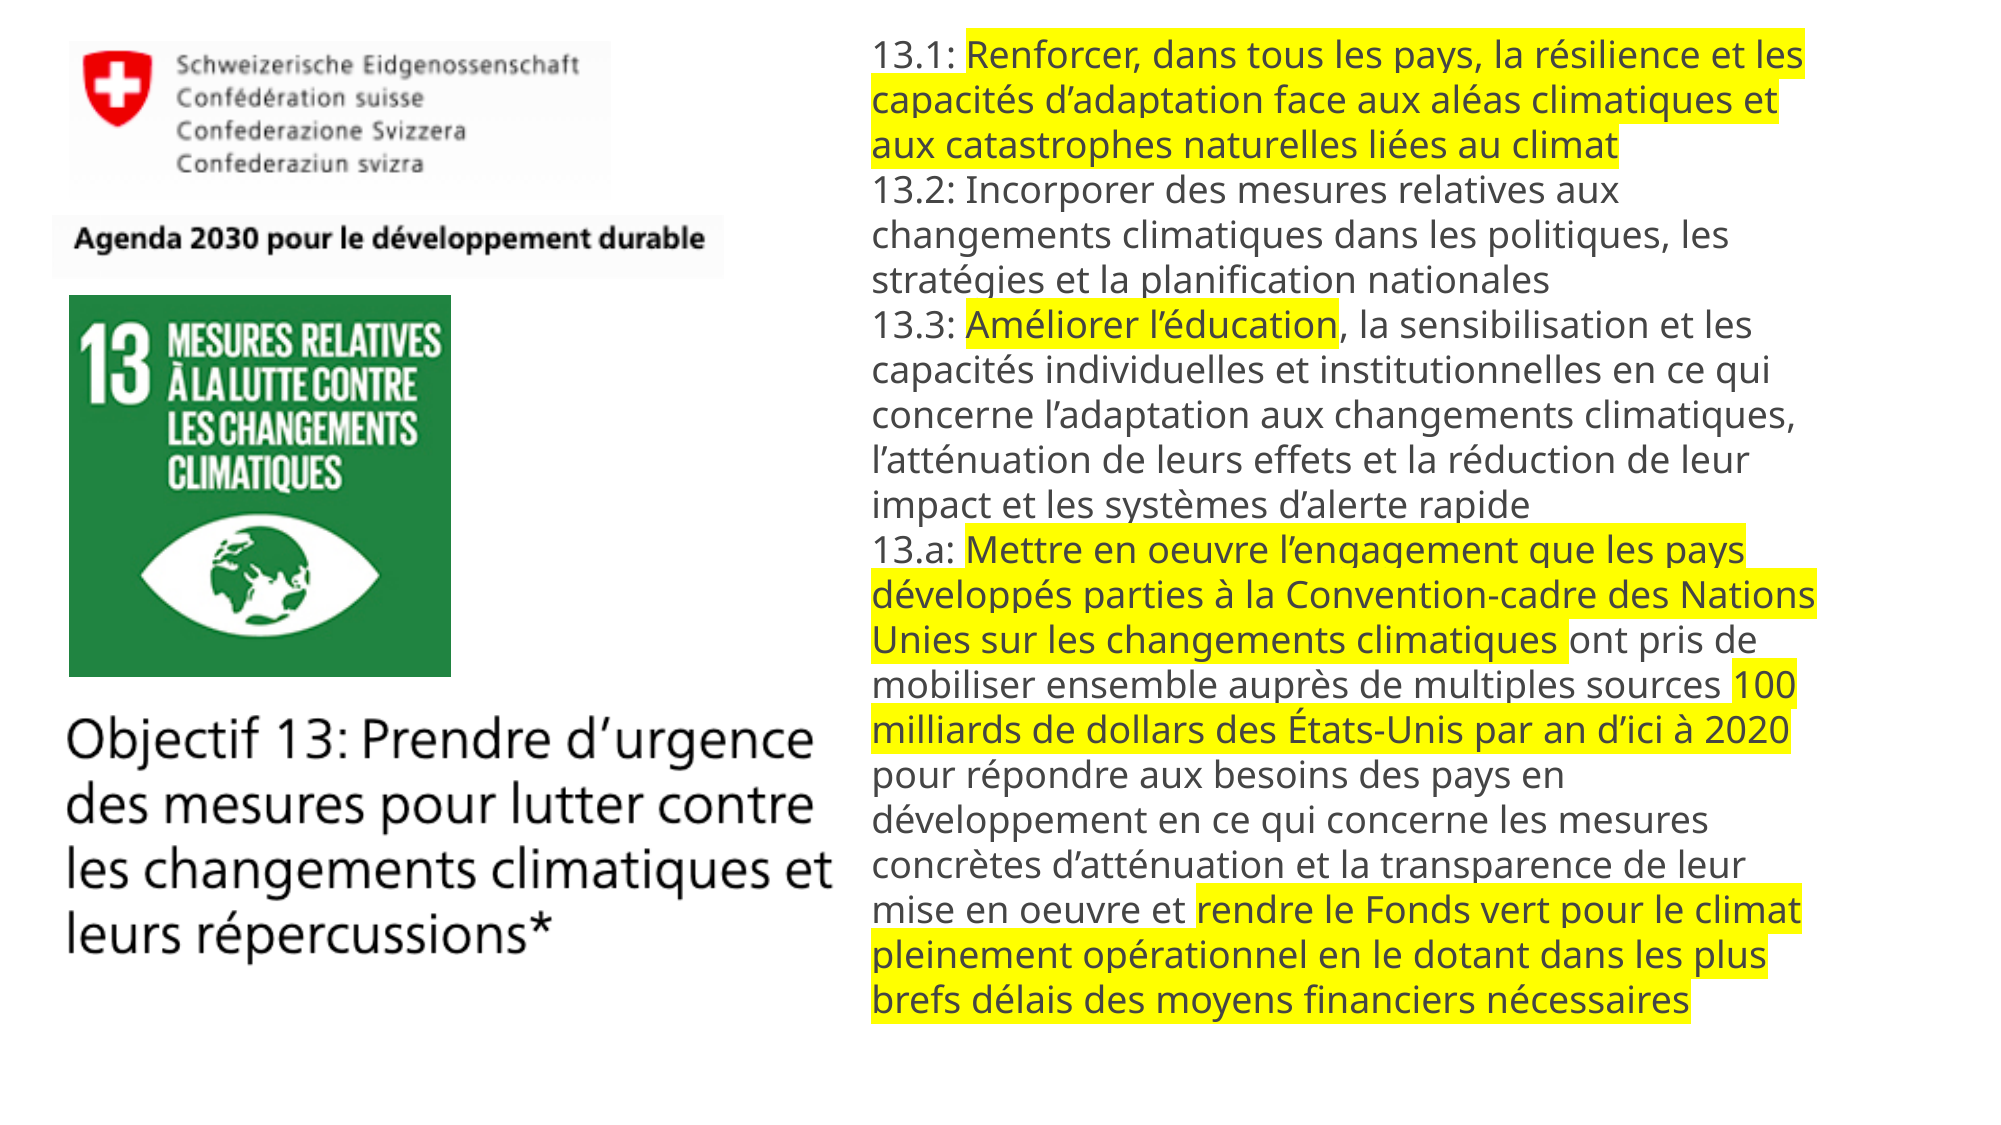

13.1: Renforcer, dans tous les pays, la résilience et les capacités d’adaptation face aux aléas climatiques et aux catastrophes naturelles liées au climat
13.2: Incorporer des mesures relatives aux changements climatiques dans les politiques, les stratégies et la planification nationales
13.3: Améliorer l’éducation, la sensibilisation et les capacités individuelles et institutionnelles en ce qui concerne l’adaptation aux changements climatiques, l’atténuation de leurs effets et la réduction de leur impact et les systèmes d’alerte rapide
13.a: Mettre en oeuvre l’engagement que les pays développés parties à la Convention-cadre des Nations Unies sur les changements climatiques ont pris de mobiliser ensemble auprès de multiples sources 100 milliards de dollars des États-Unis par an d’ici à 2020 pour répondre aux besoins des pays en développement en ce qui concerne les mesures concrètes d’atténuation et la transparence de leur mise en oeuvre et rendre le Fonds vert pour le climat pleinement opérationnel en le dotant dans les plus brefs délais des moyens financiers nécessaires